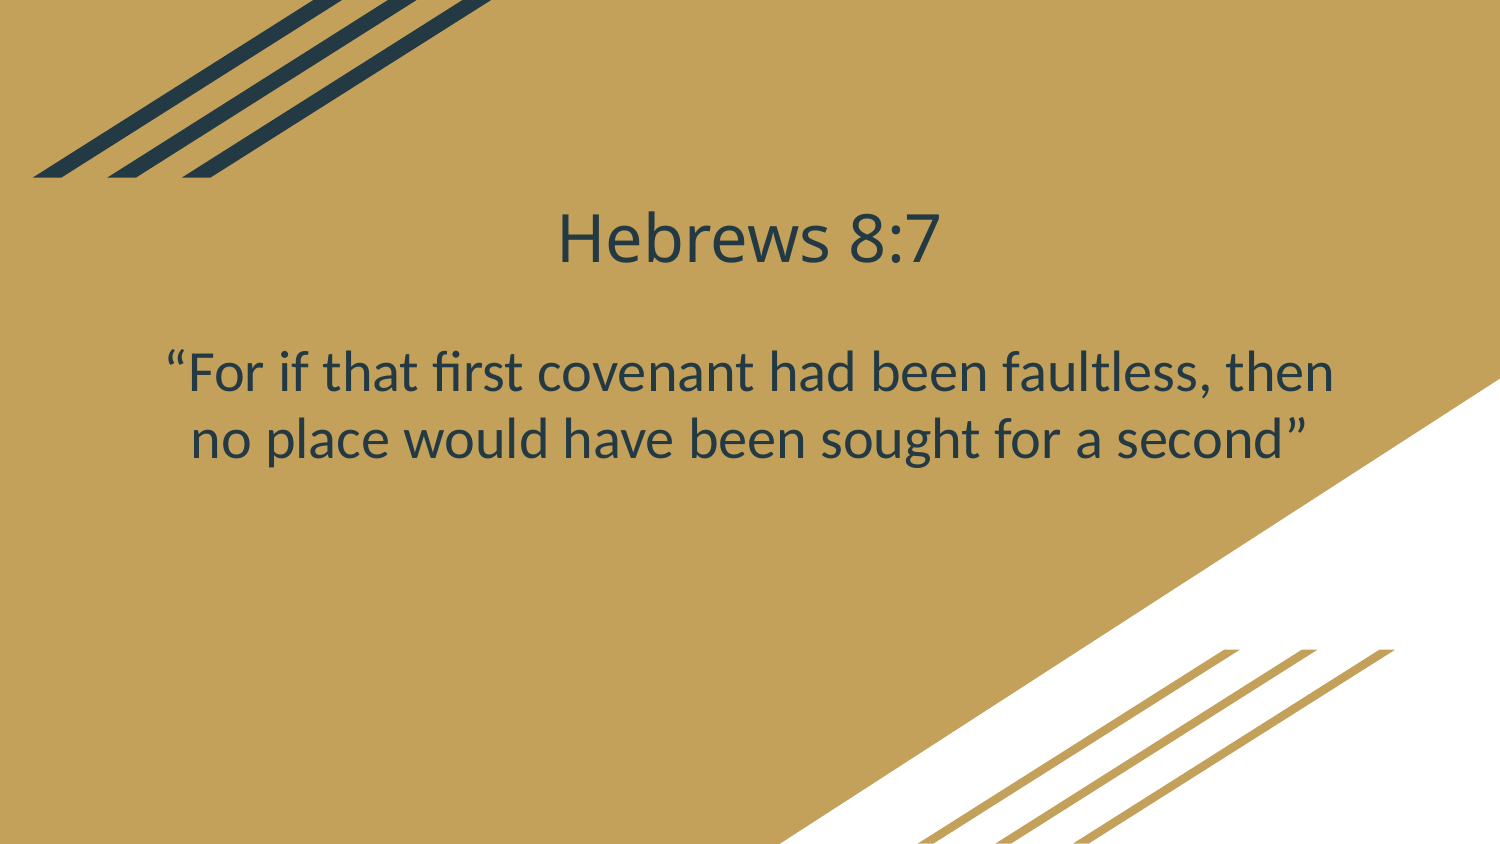

# Hebrews 8:7
“For if that first covenant had been faultless, then no place would have been sought for a second”